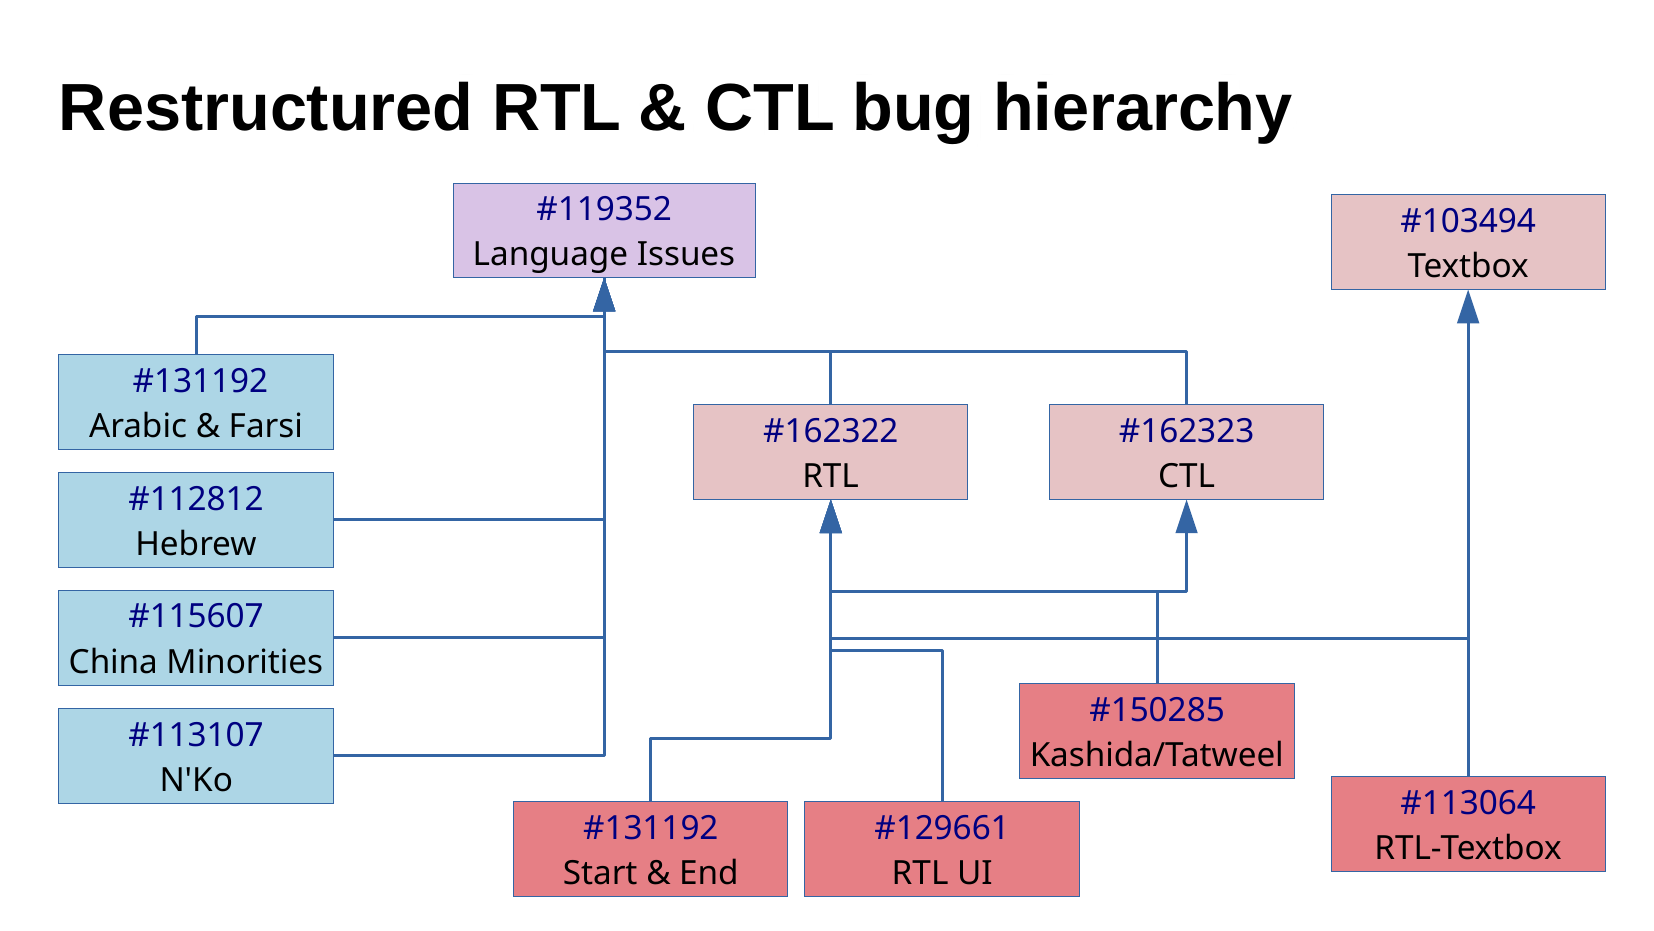

# Restructured RTL & CTL bug hierarchy
#119352
Language Issues
#103494
Textbox
 #131192
Arabic & Farsi
#162322
RTL
#162323
CTL
#112812
Hebrew
#115607
China Minorities
#150285
Kashida/Tatweel
#113107
N'Ko
#113064
RTL-Textbox
#131192
Start & End
#129661
RTL UI